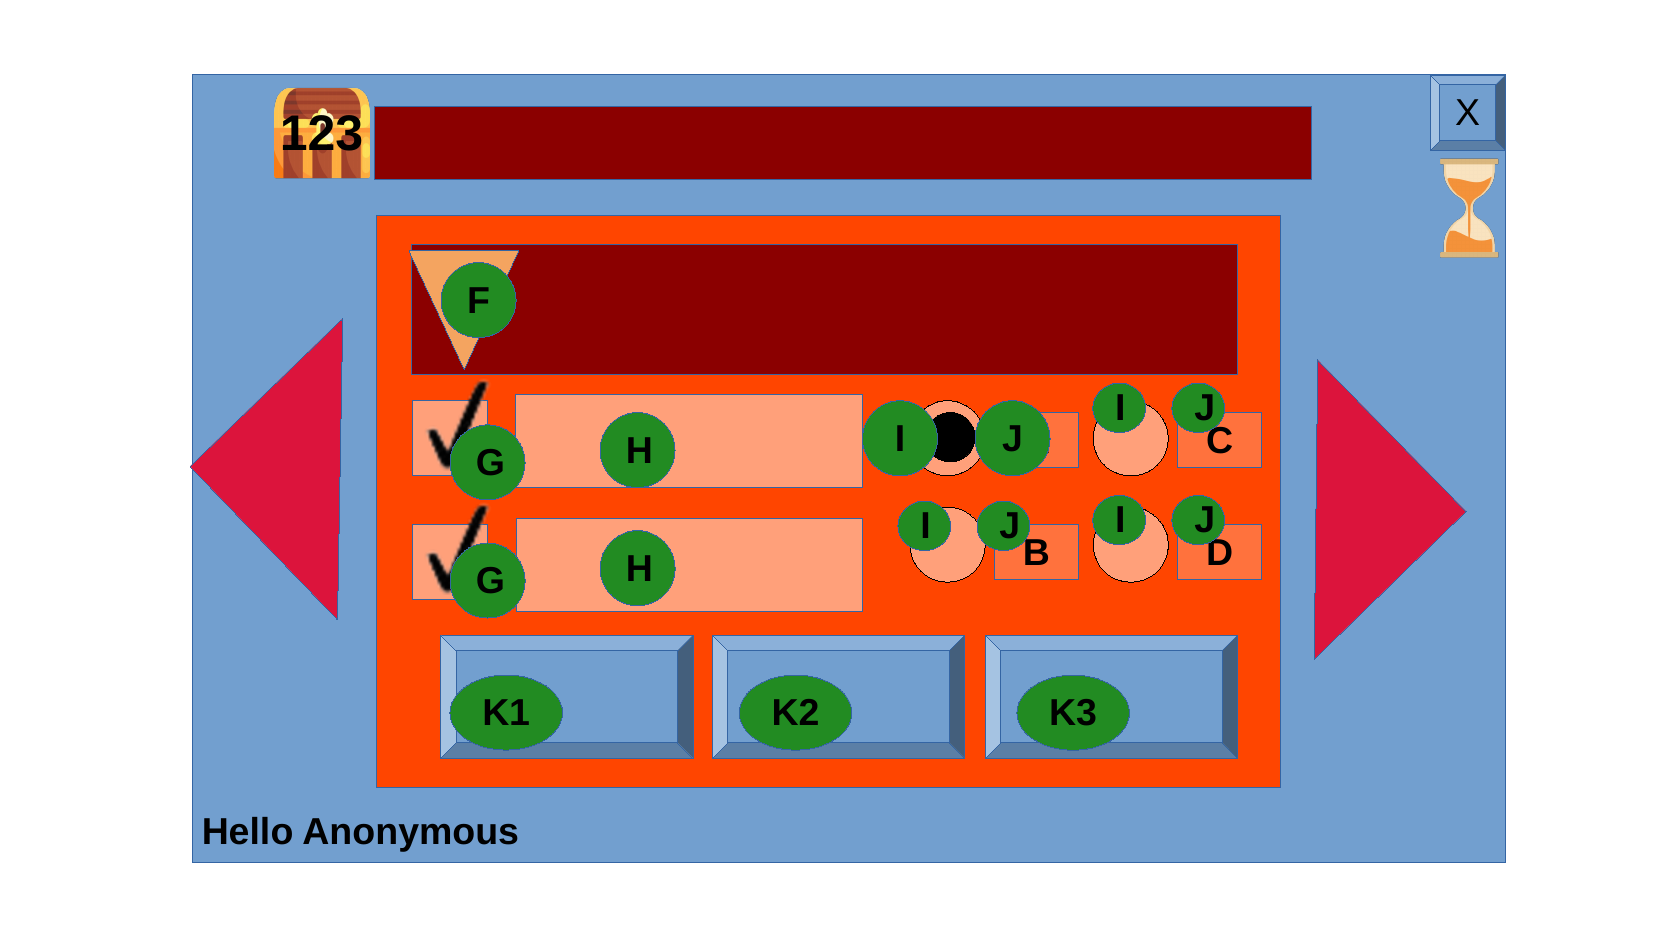

123
X
F
I
J
I
J
H
A
C
G
I
J
I
J
B
D
H
G
K1
K2
K3
Hello Anonymous